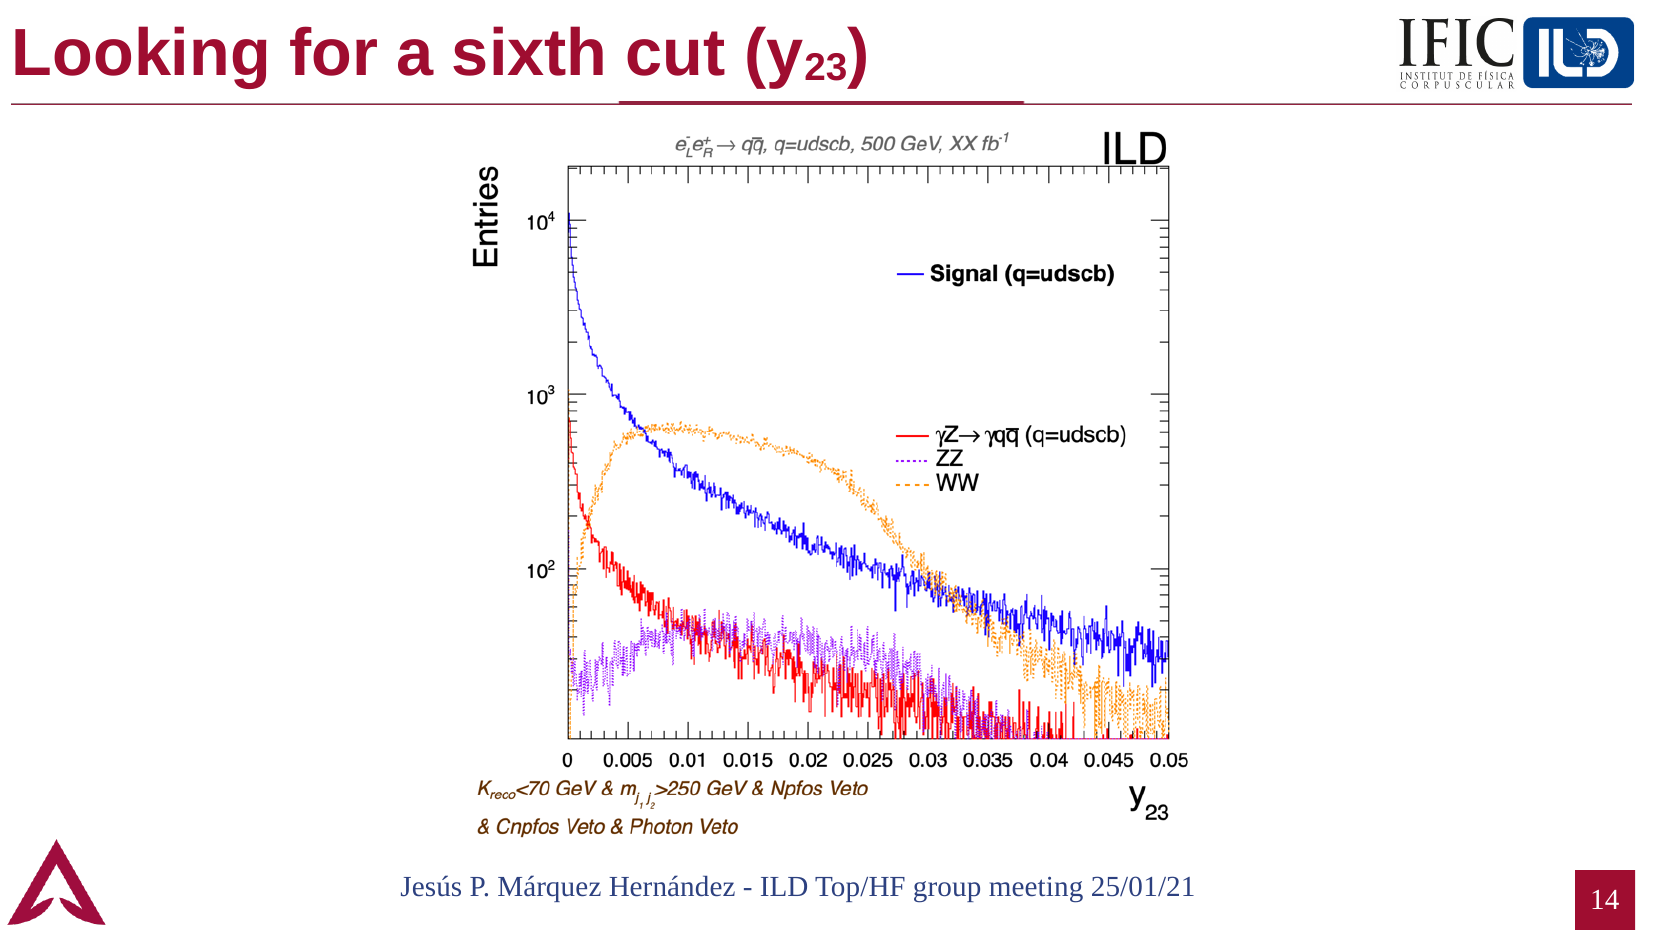

# Looking for a sixth cut (y23)
14